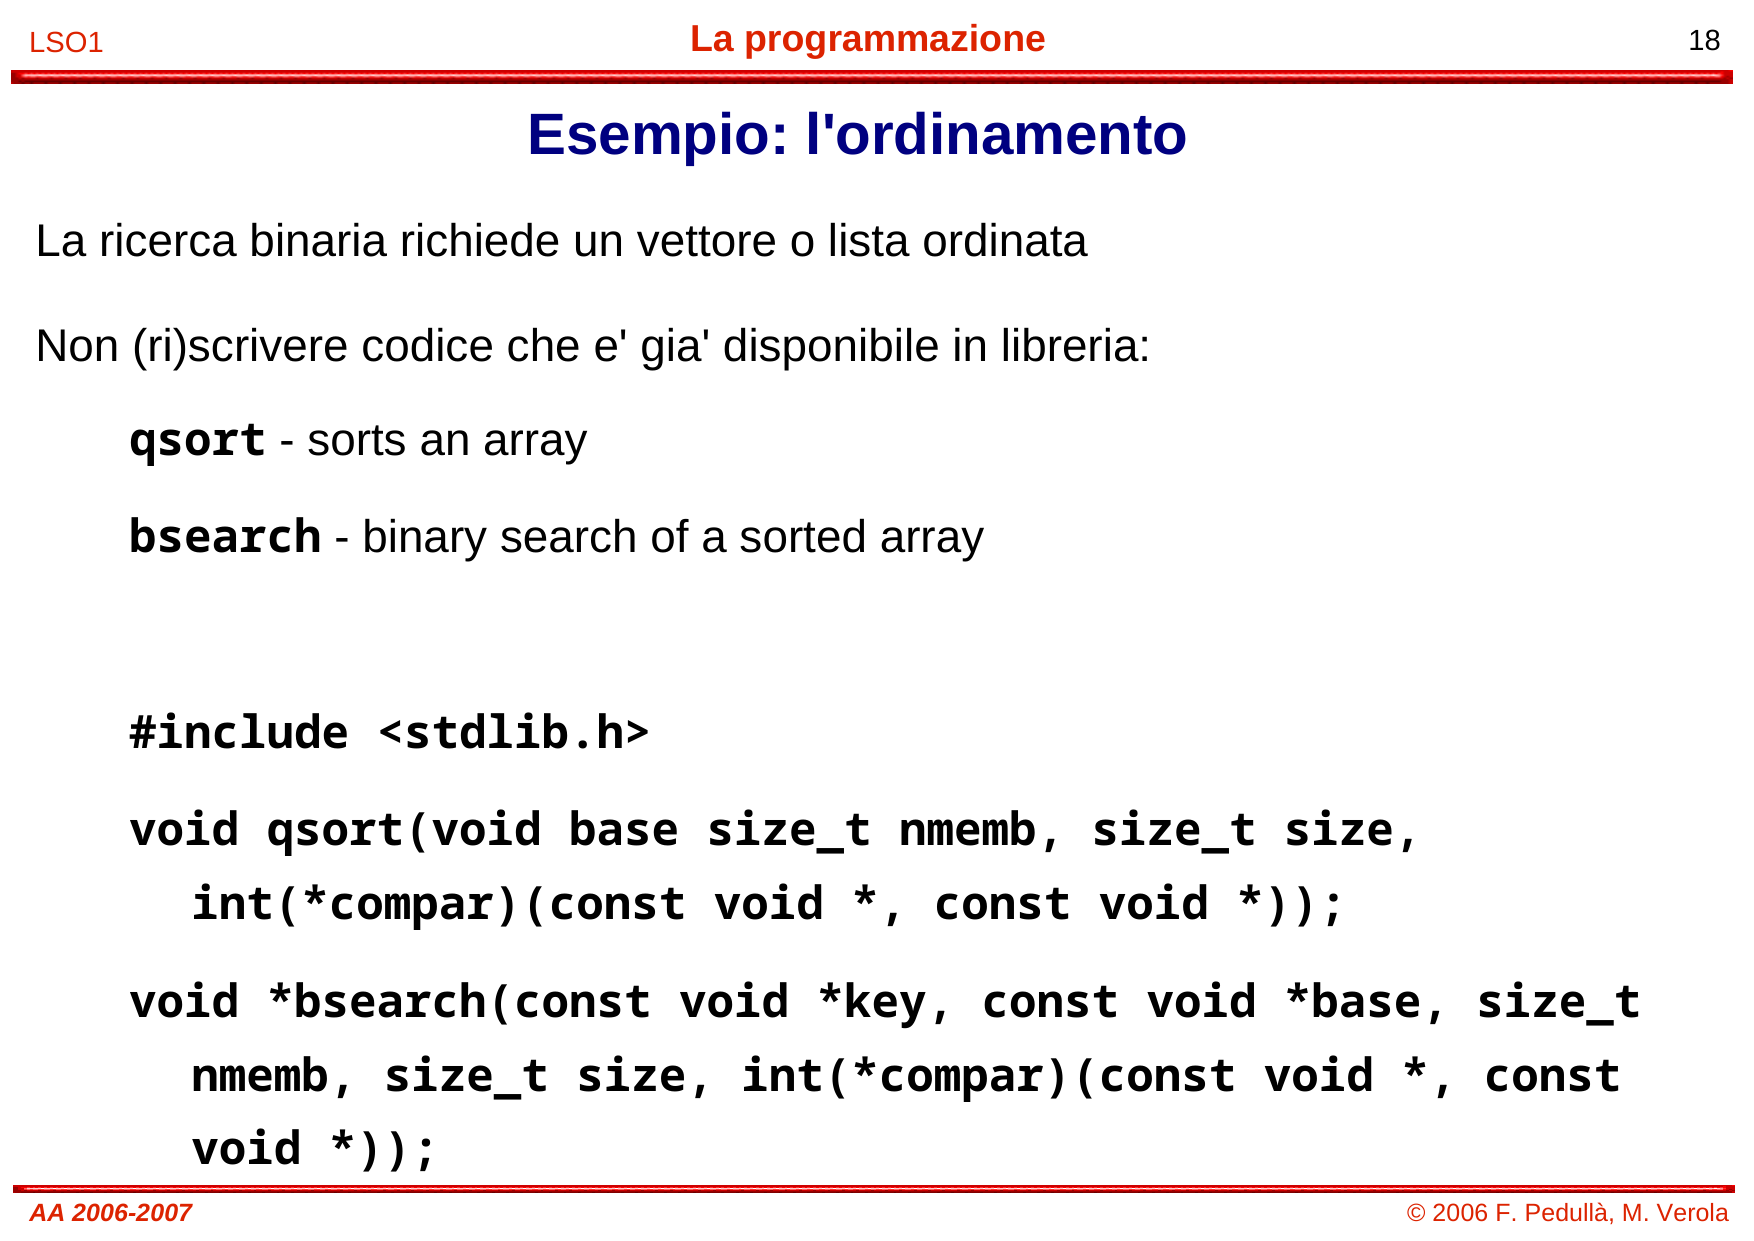

Esempio: l'ordinamento
# La ricerca binaria richiede un vettore o lista ordinata
Non (ri)scrivere codice che e' gia' disponibile in libreria:
qsort - sorts an array
bsearch - binary search of a sorted array
#include <stdlib.h>
void qsort(void base size_t nmemb, size_t size, int(*compar)(const void *, const void *));
void *bsearch(const void *key, const void *base, size_t nmemb, size_t size, int(*compar)(const void *, const void *));